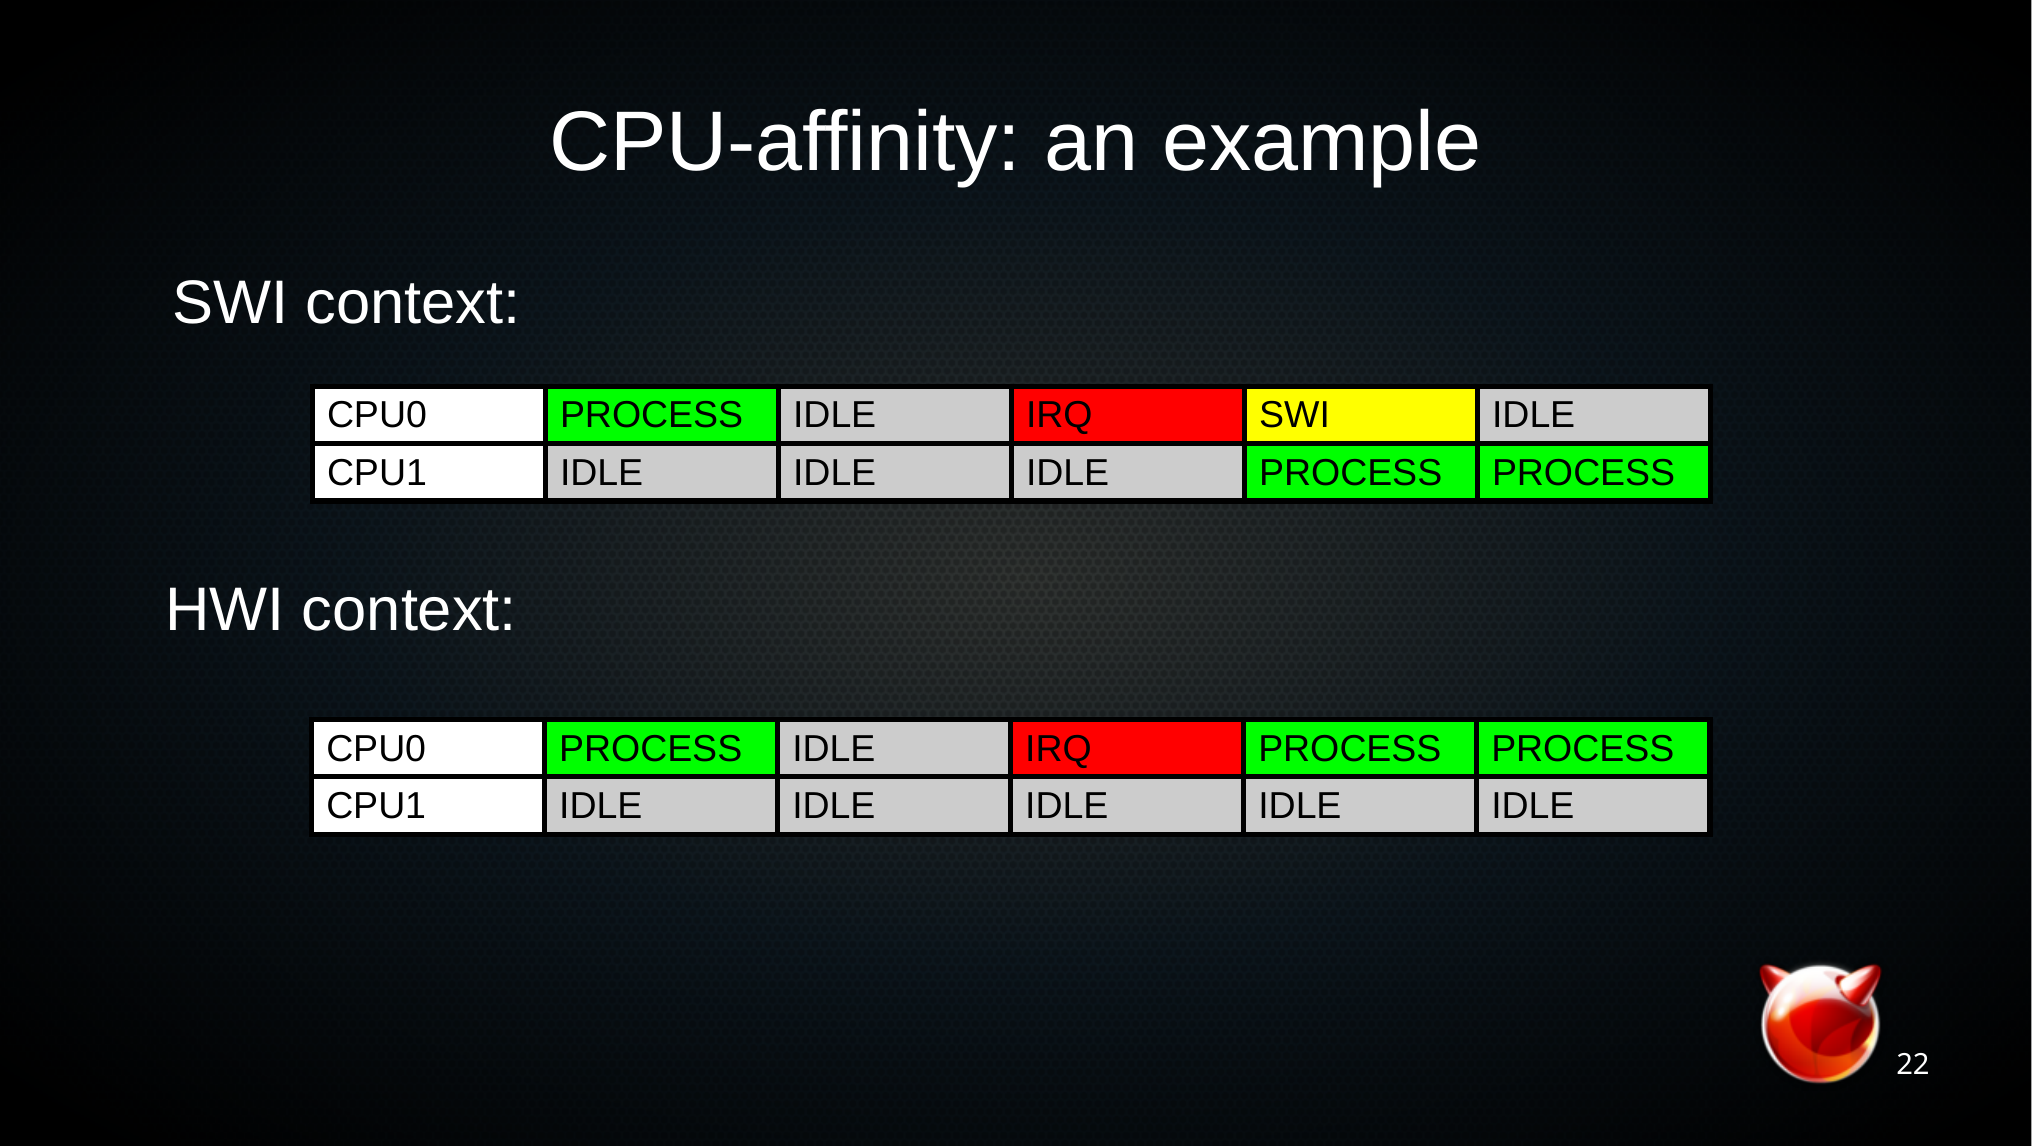

# CPU-affinity: an example
SWI context:
| CPU0 | PROCESS | IDLE | IRQ | SWI | IDLE |
| --- | --- | --- | --- | --- | --- |
| CPU1 | IDLE | IDLE | IDLE | PROCESS | PROCESS |
HWI context:
| CPU0 | PROCESS | IDLE | IRQ | PROCESS | PROCESS |
| --- | --- | --- | --- | --- | --- |
| CPU1 | IDLE | IDLE | IDLE | IDLE | IDLE |
22